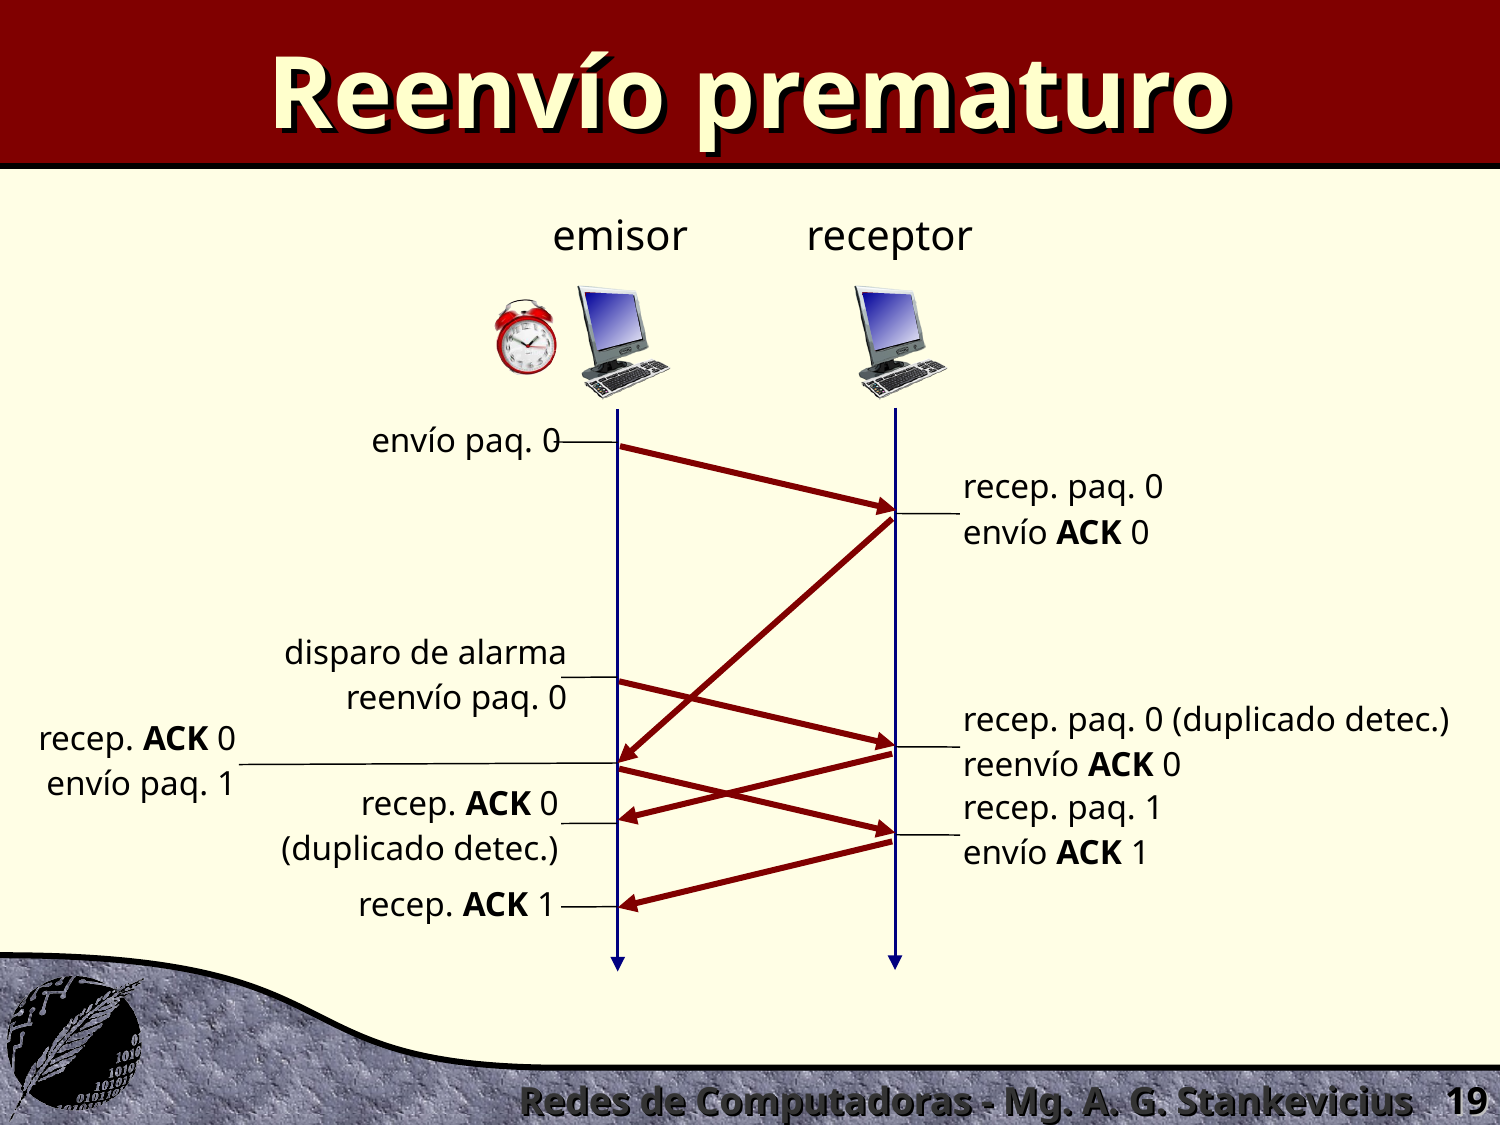

# Reenvío prematuro
emisor
receptor
envío paq. 0
recep. paq. 0
envío ACK 0
disparo de alarma
reenvío paq. 0
recep. paq. 0 (duplicado detec.)
reenvío ACK 0
recep. ACK 0
envío paq. 1
recep. ACK 0
(duplicado detec.)
recep. paq. 1
envío ACK 1
recep. ACK 1
19